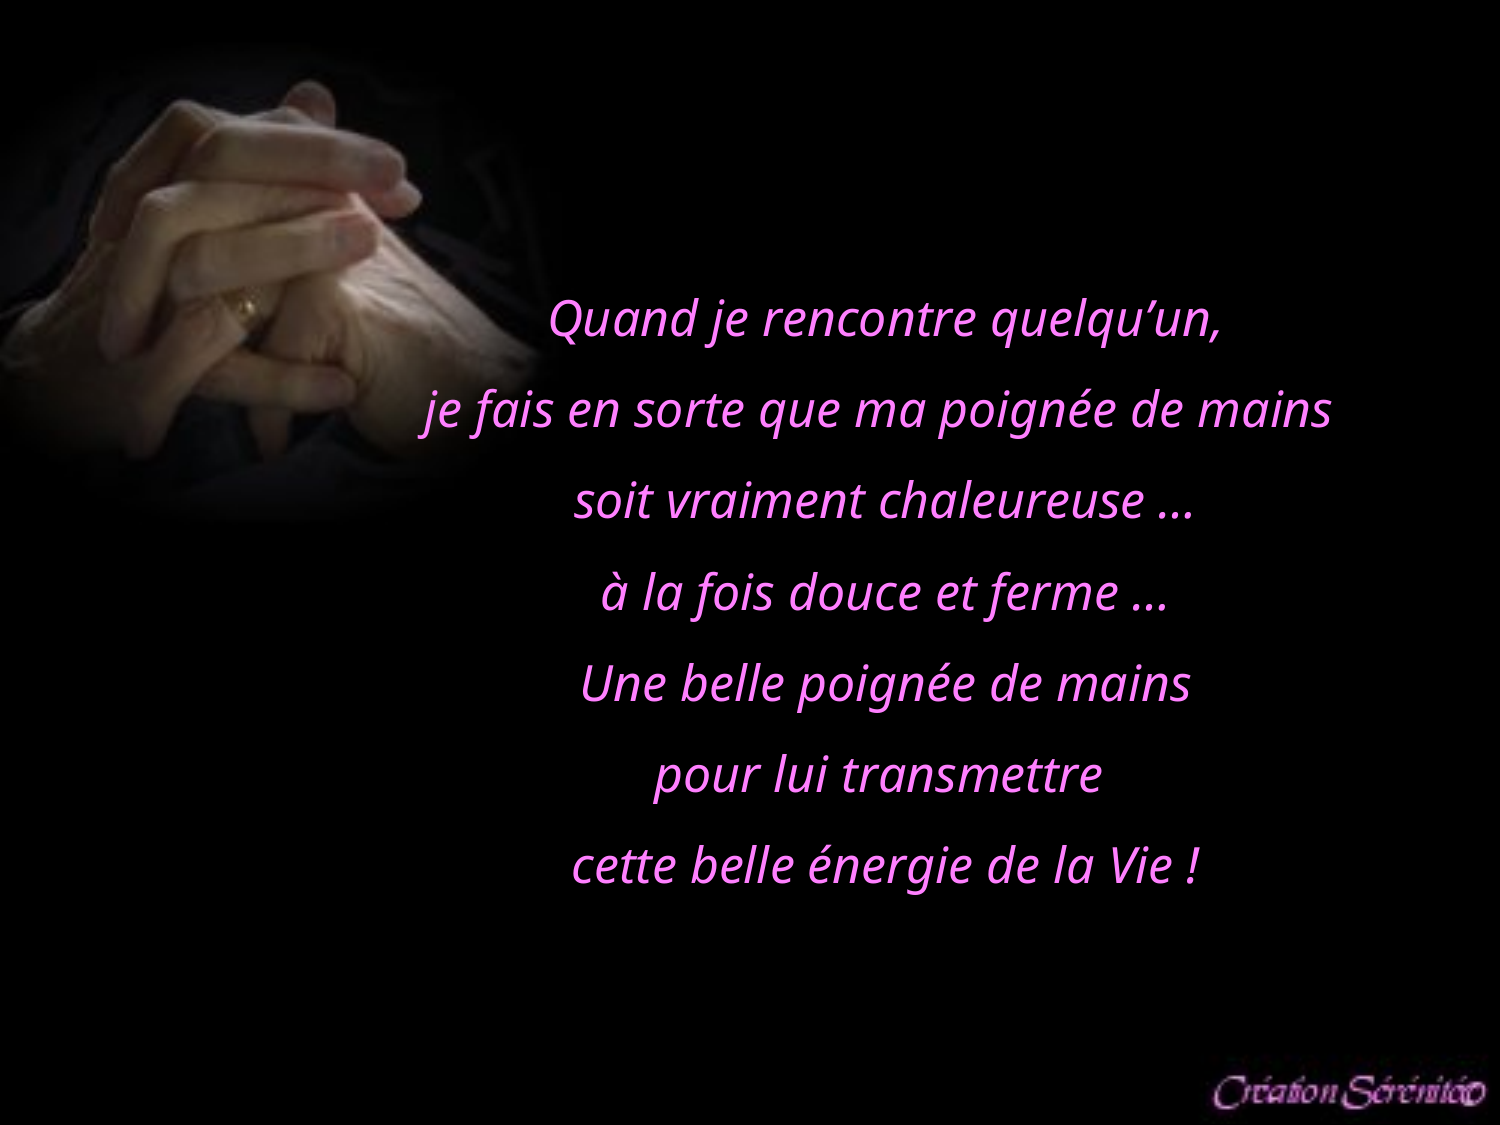

Quand je rencontre quelqu’un,
je fais en sorte que ma poignée de mains
soit vraiment chaleureuse …
à la fois douce et ferme …
Une belle poignée de mains
pour lui transmettre
cette belle énergie de la Vie !
 Modifiée